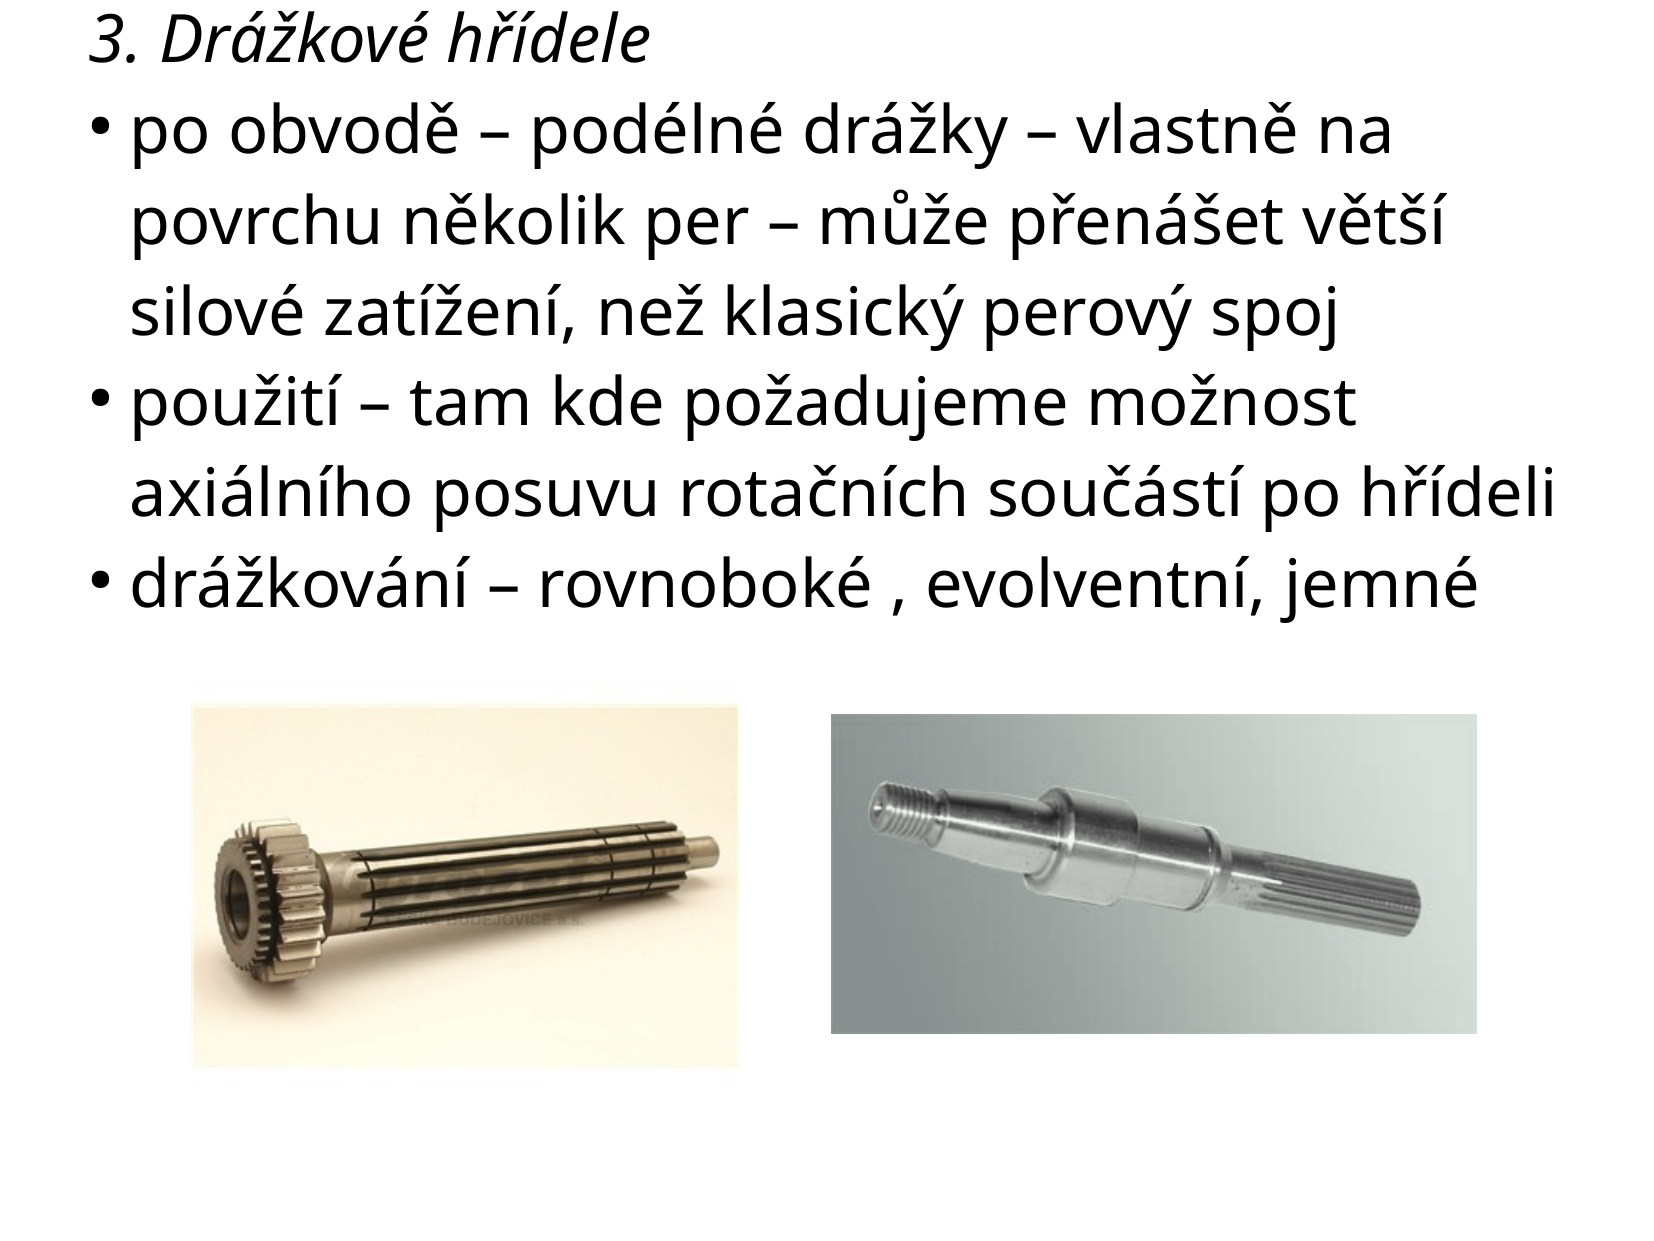

# 3. Drážkové hřídele
 po obvodě – podélné drážky – vlastně na
 povrchu několik per – může přenášet větší
 silové zatížení, než klasický perový spoj
 použití – tam kde požadujeme možnost
 axiálního posuvu rotačních součástí po hřídeli
 drážkování – rovnoboké , evolventní, jemné